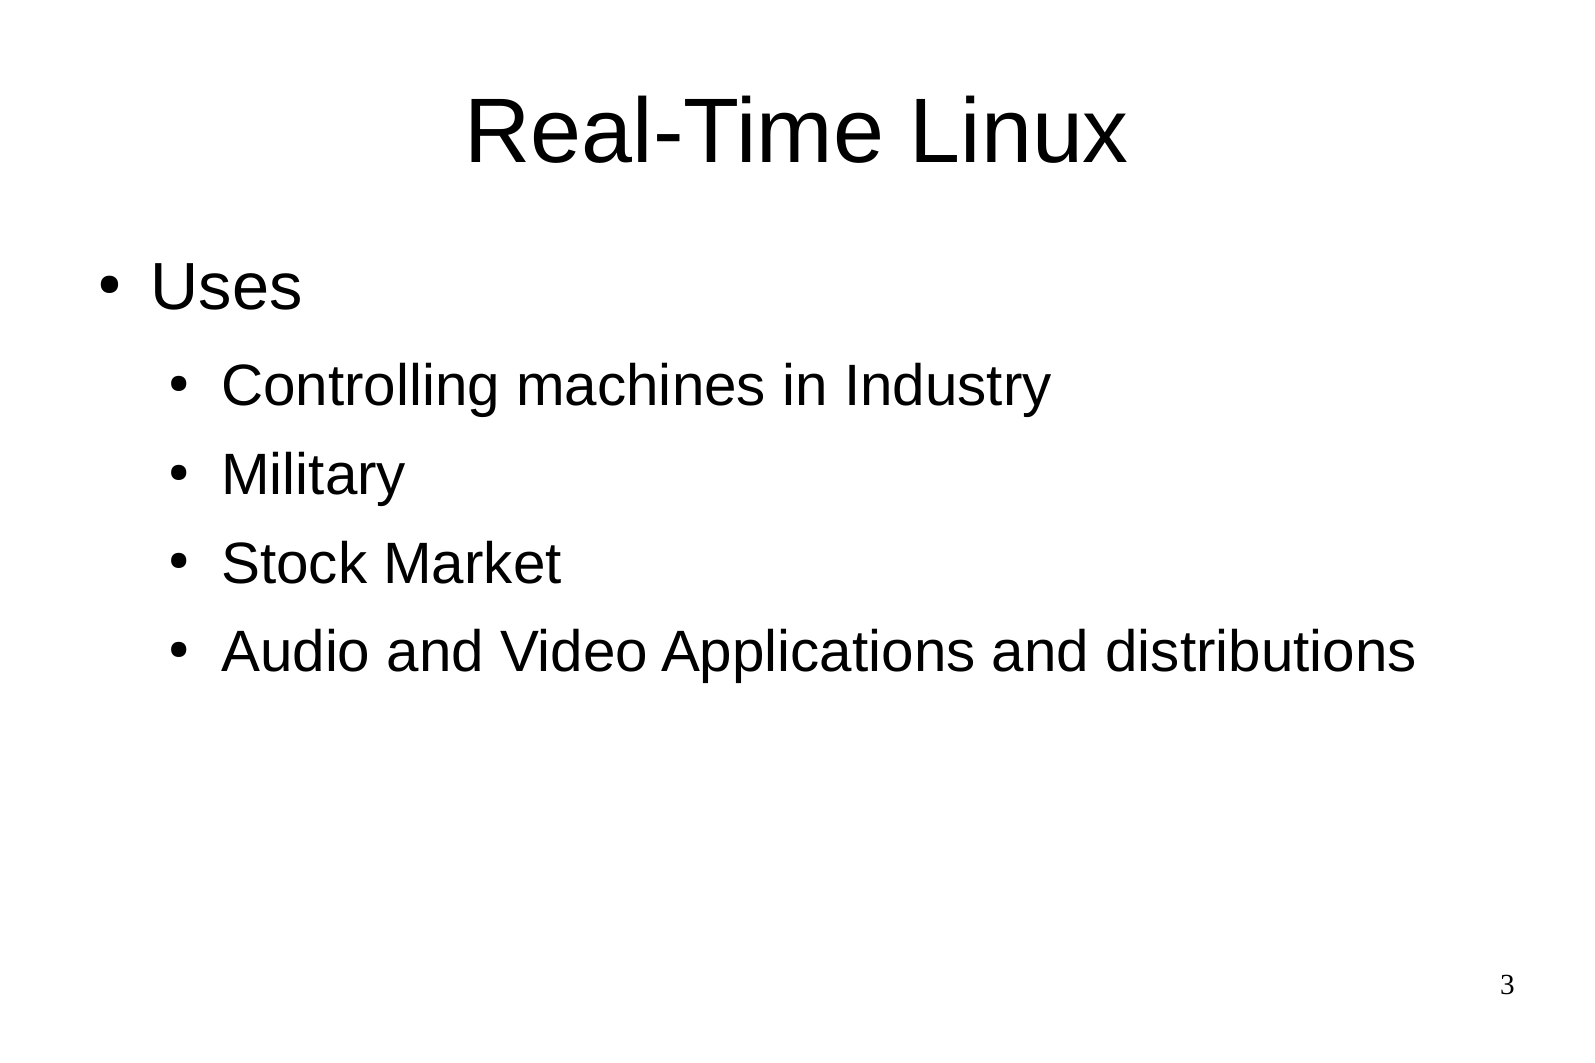

# Real-Time Linux
Uses
Controlling machines in Industry
Military
Stock Market
Audio and Video Applications and distributions
3